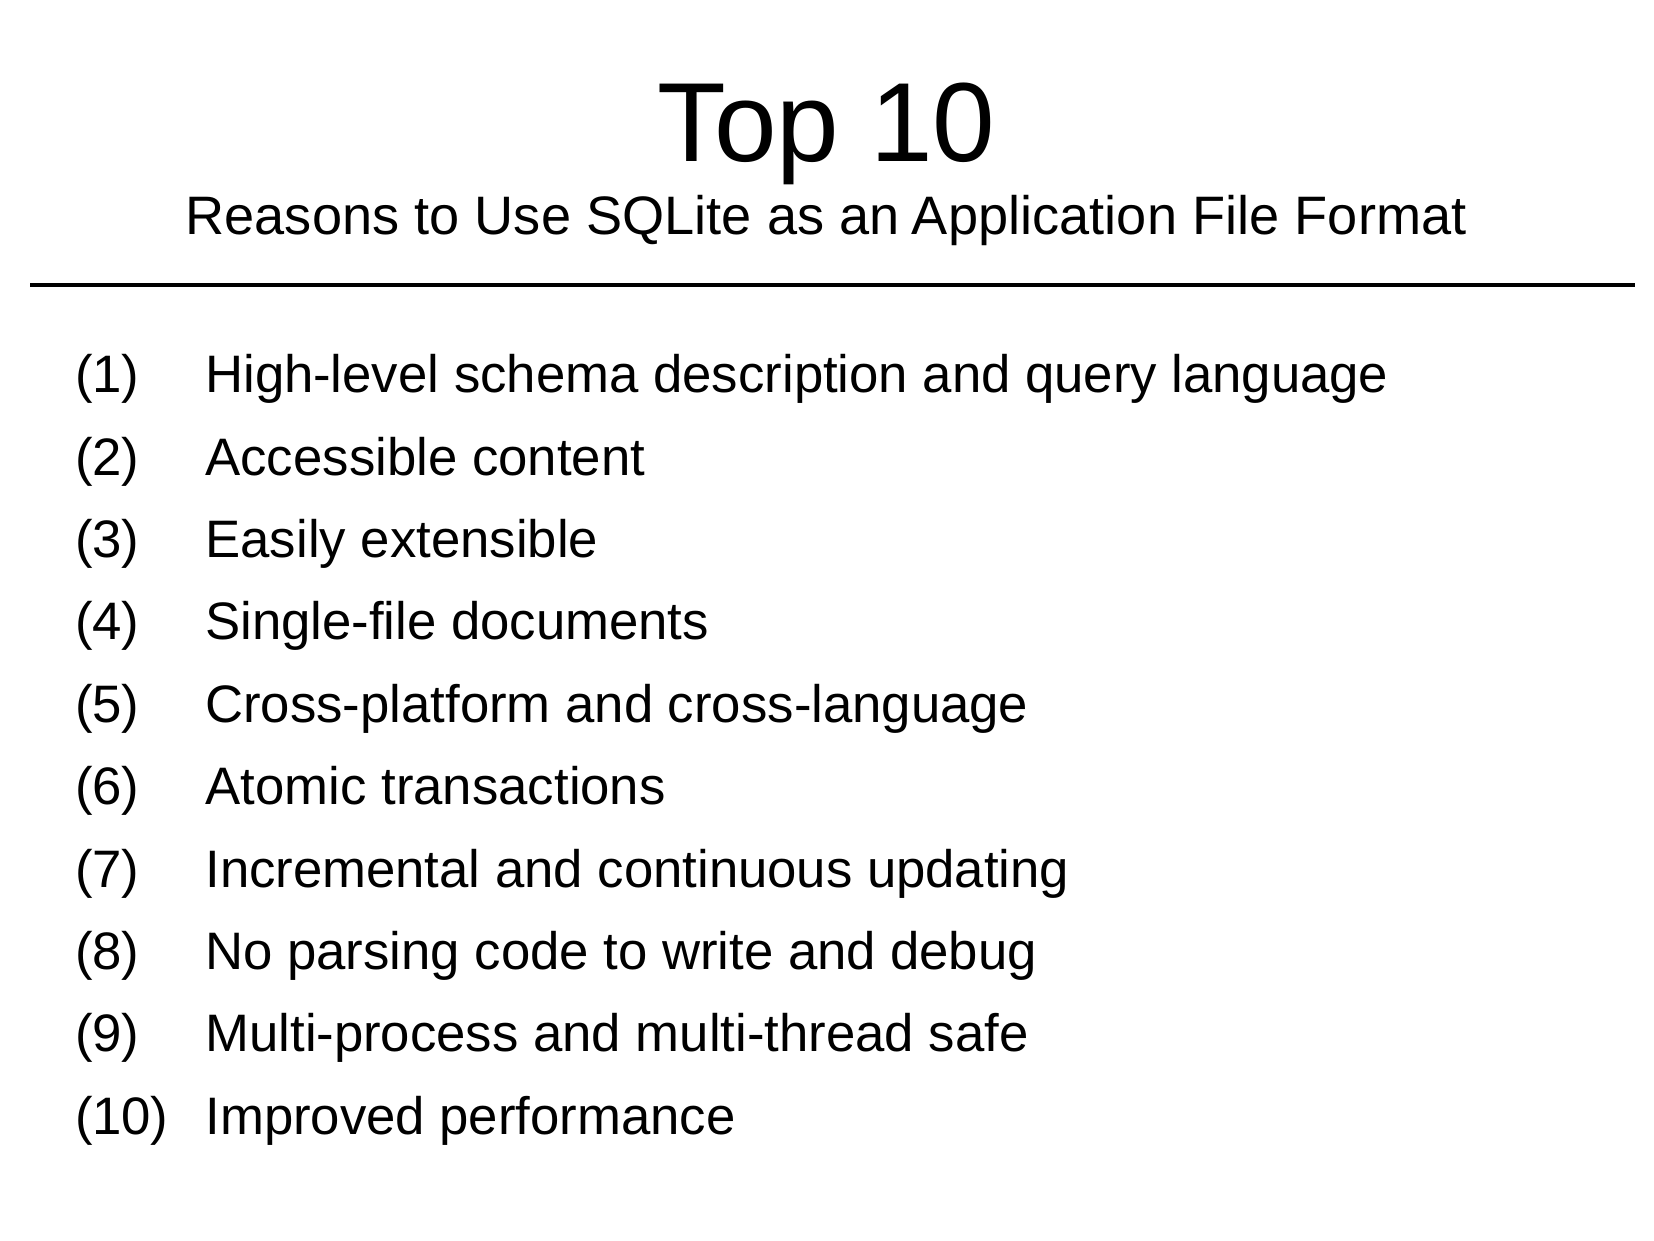

# Top 10 Reasons to Use SQLite as an Application File Format
High-level schema description and query language
Accessible content
Easily extensible
Single-file documents
Cross-platform and cross-language
Atomic transactions
Incremental and continuous updating
No parsing code to write and debug
Multi-process and multi-thread safe
Improved performance